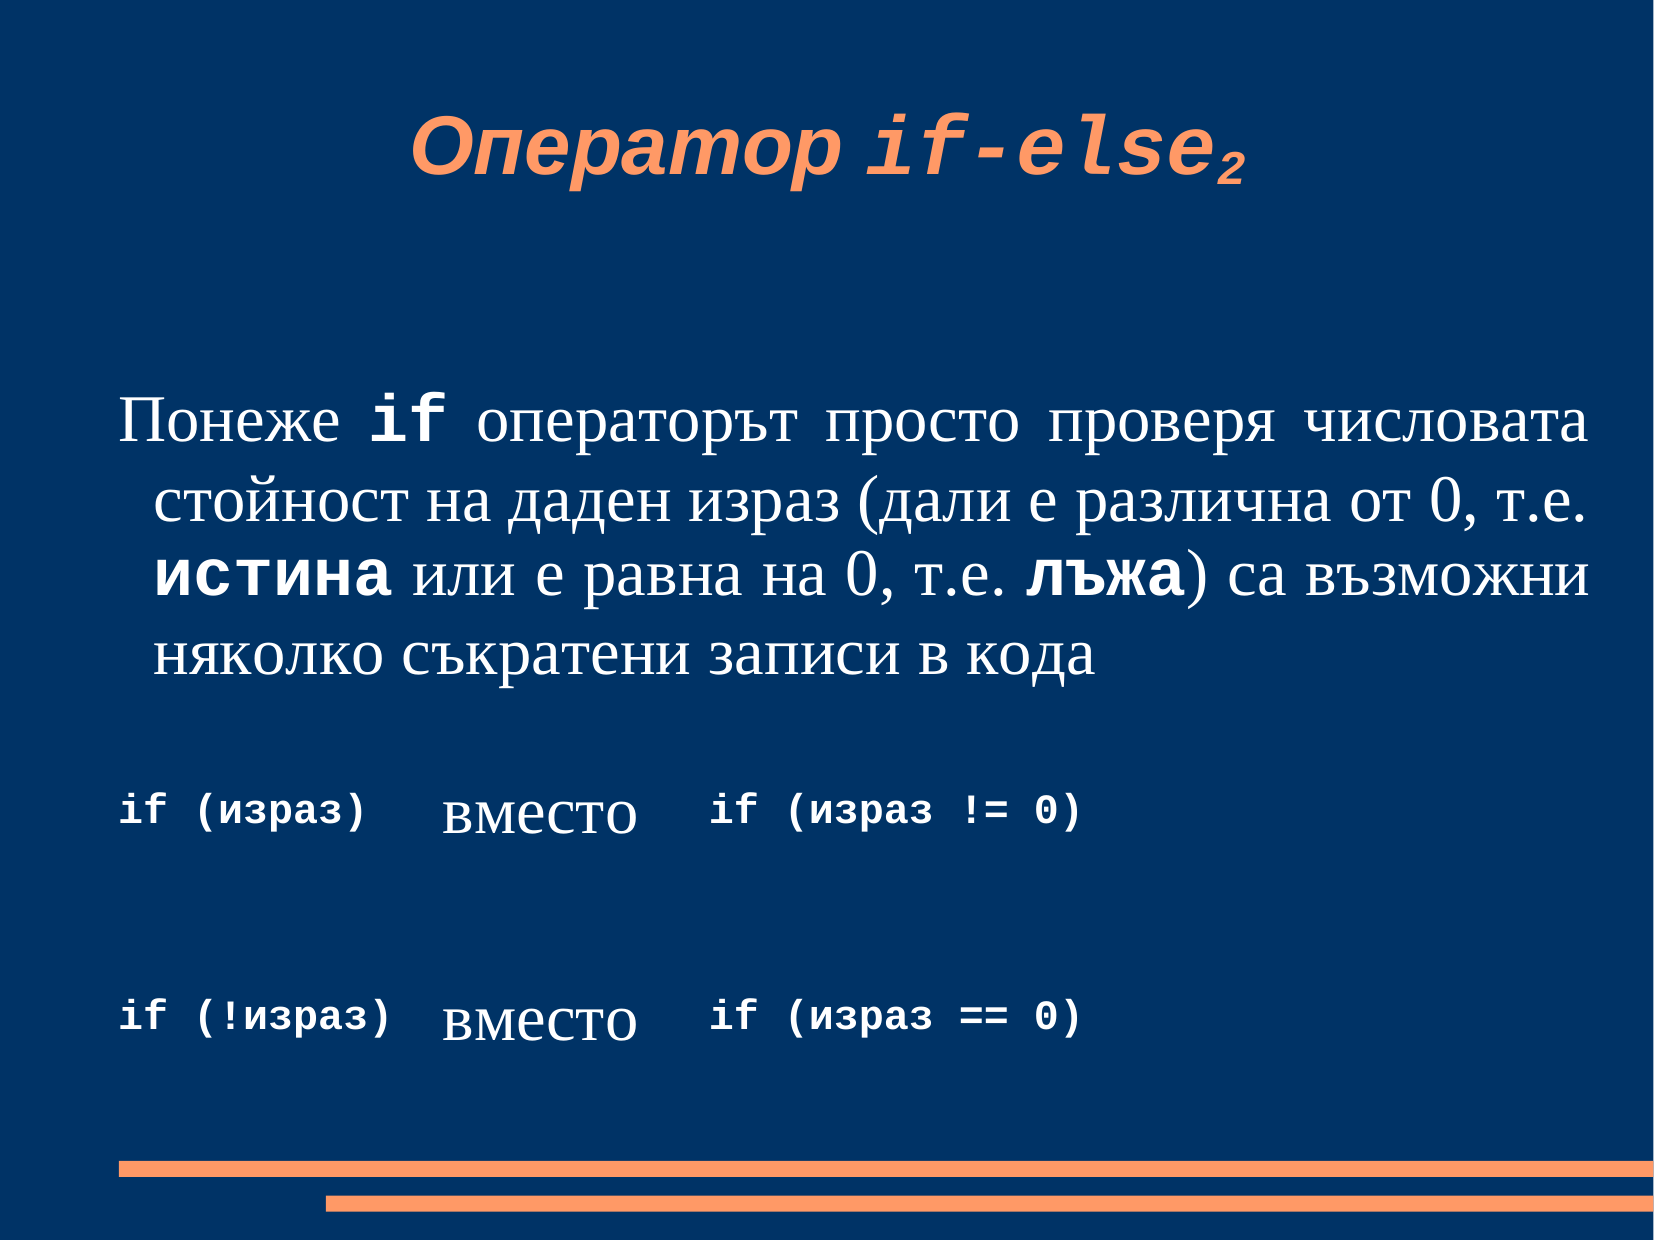

# Оператор if-else2
Понеже if операторът просто проверя числовата стойност на даден израз (дали е различна от 0, т.е. истина или е равна на 0, т.е. лъжа) са възможни няколко съкратени записи в кода
if (израз)
if (израз != 0)
вместо
if (!израз)
if (израз == 0)
вместо